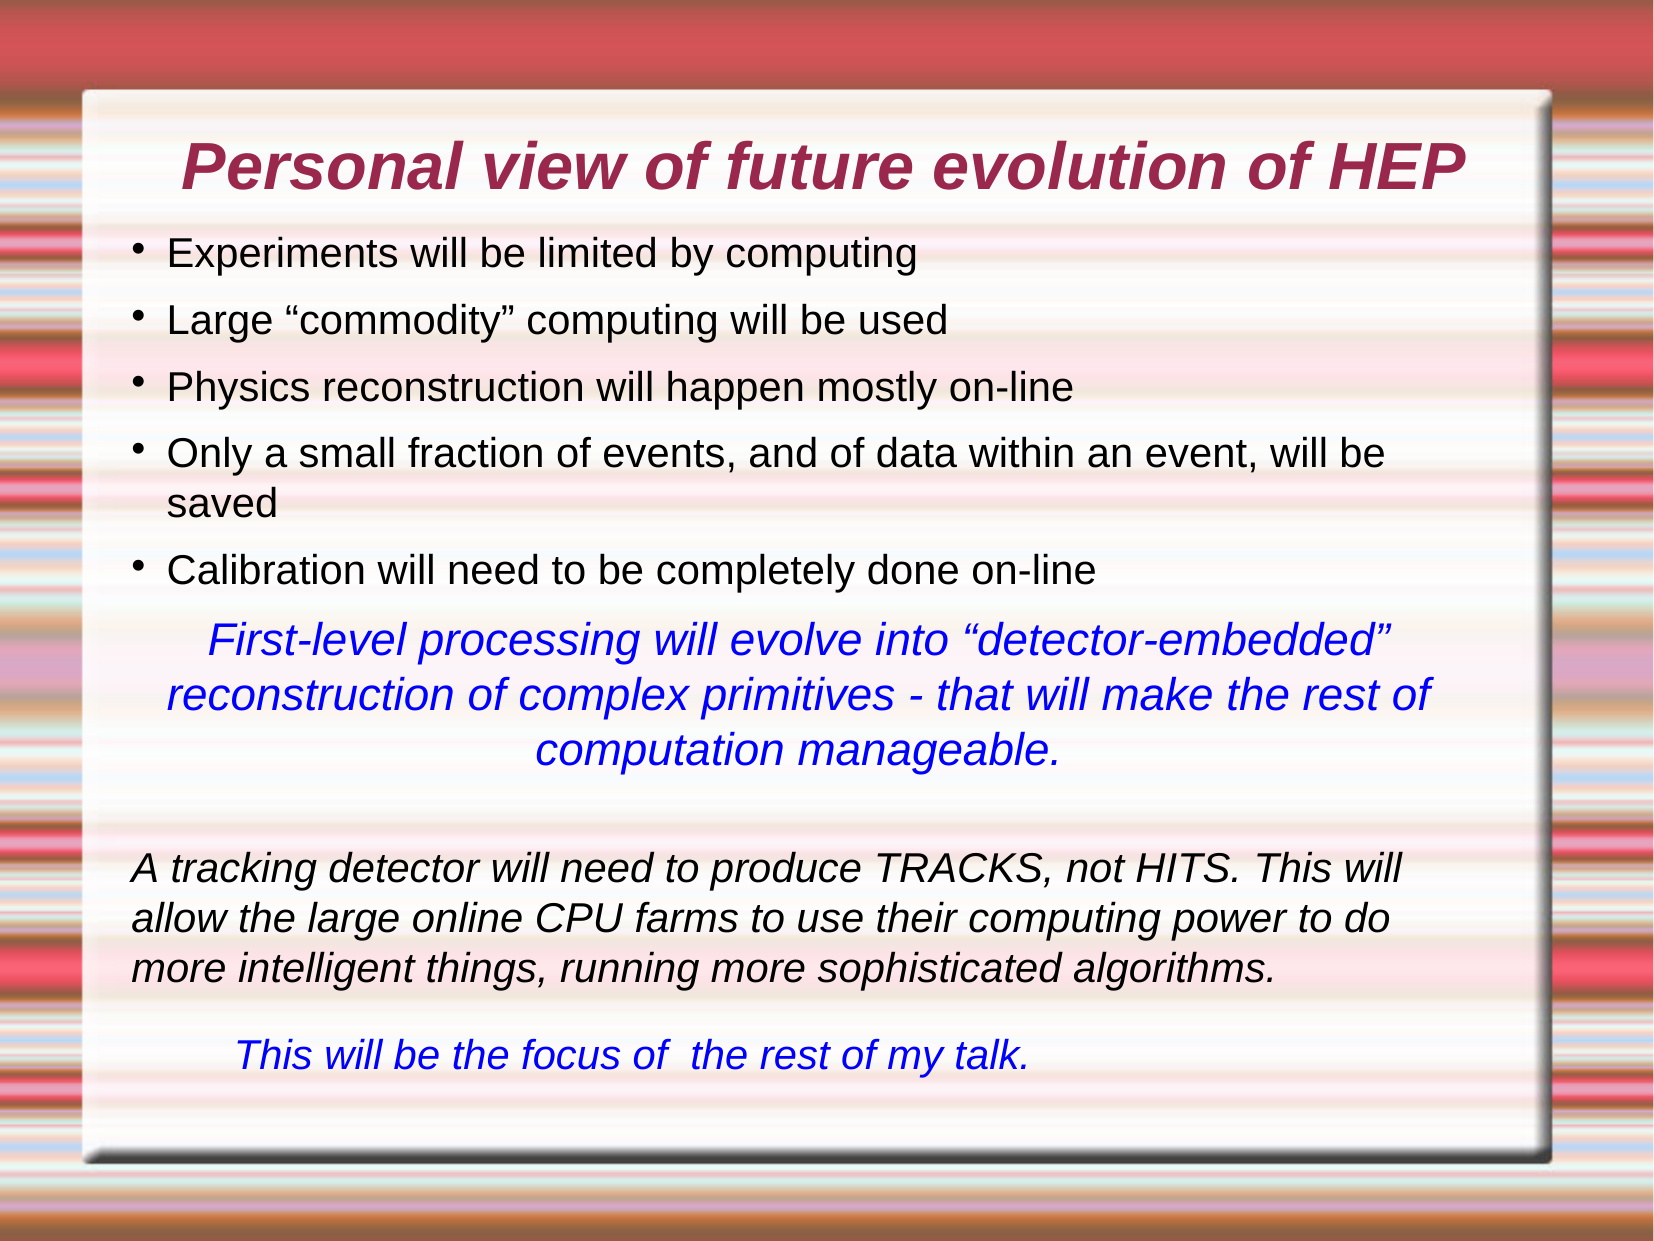

Personal view of future evolution of HEP
Experiments will be limited by computing
Large “commodity” computing will be used
Physics reconstruction will happen mostly on-line
Only a small fraction of events, and of data within an event, will be saved
Calibration will need to be completely done on-line
First-level processing will evolve into “detector-embedded” reconstruction of complex primitives - that will make the rest of computation manageable.
A tracking detector will need to produce TRACKS, not HITS. This will allow the large online CPU farms to use their computing power to do more intelligent things, running more sophisticated algorithms.
This will be the focus of the rest of my talk.